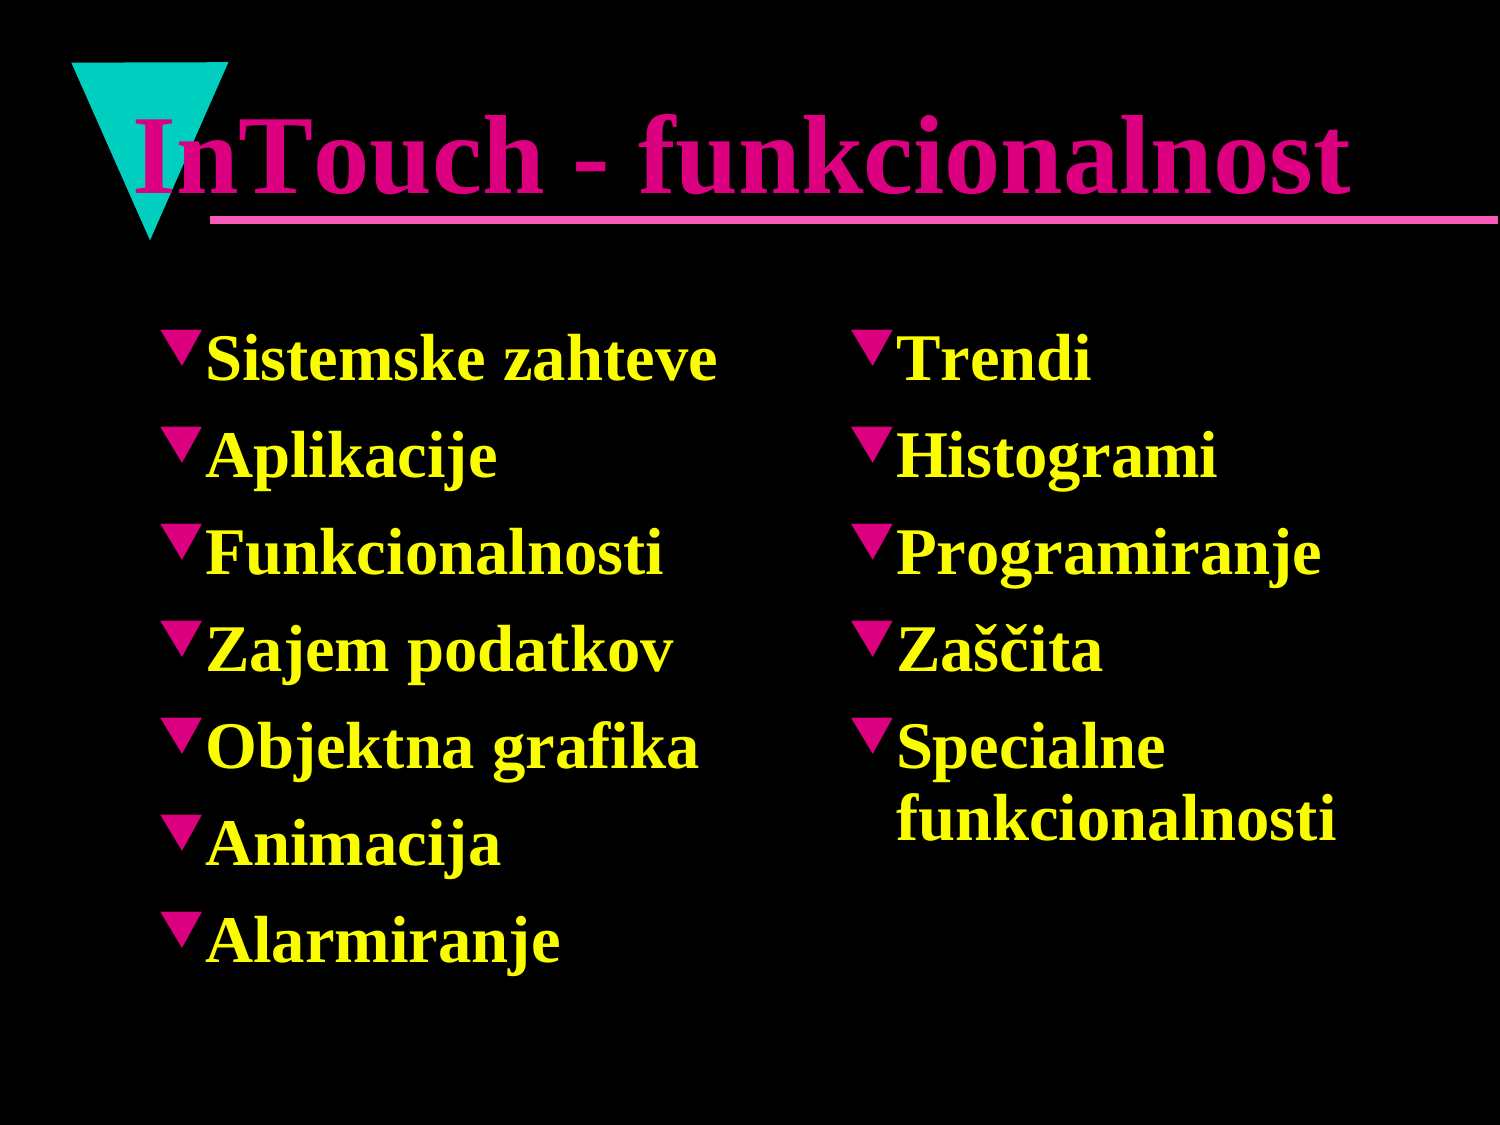

# InTouch - funkcionalnost
Sistemske zahteve
Aplikacije
Funkcionalnosti
Zajem podatkov
Objektna grafika
Animacija
Alarmiranje
Trendi
Histogrami
Programiranje
Zaščita
Specialne funkcionalnosti
11